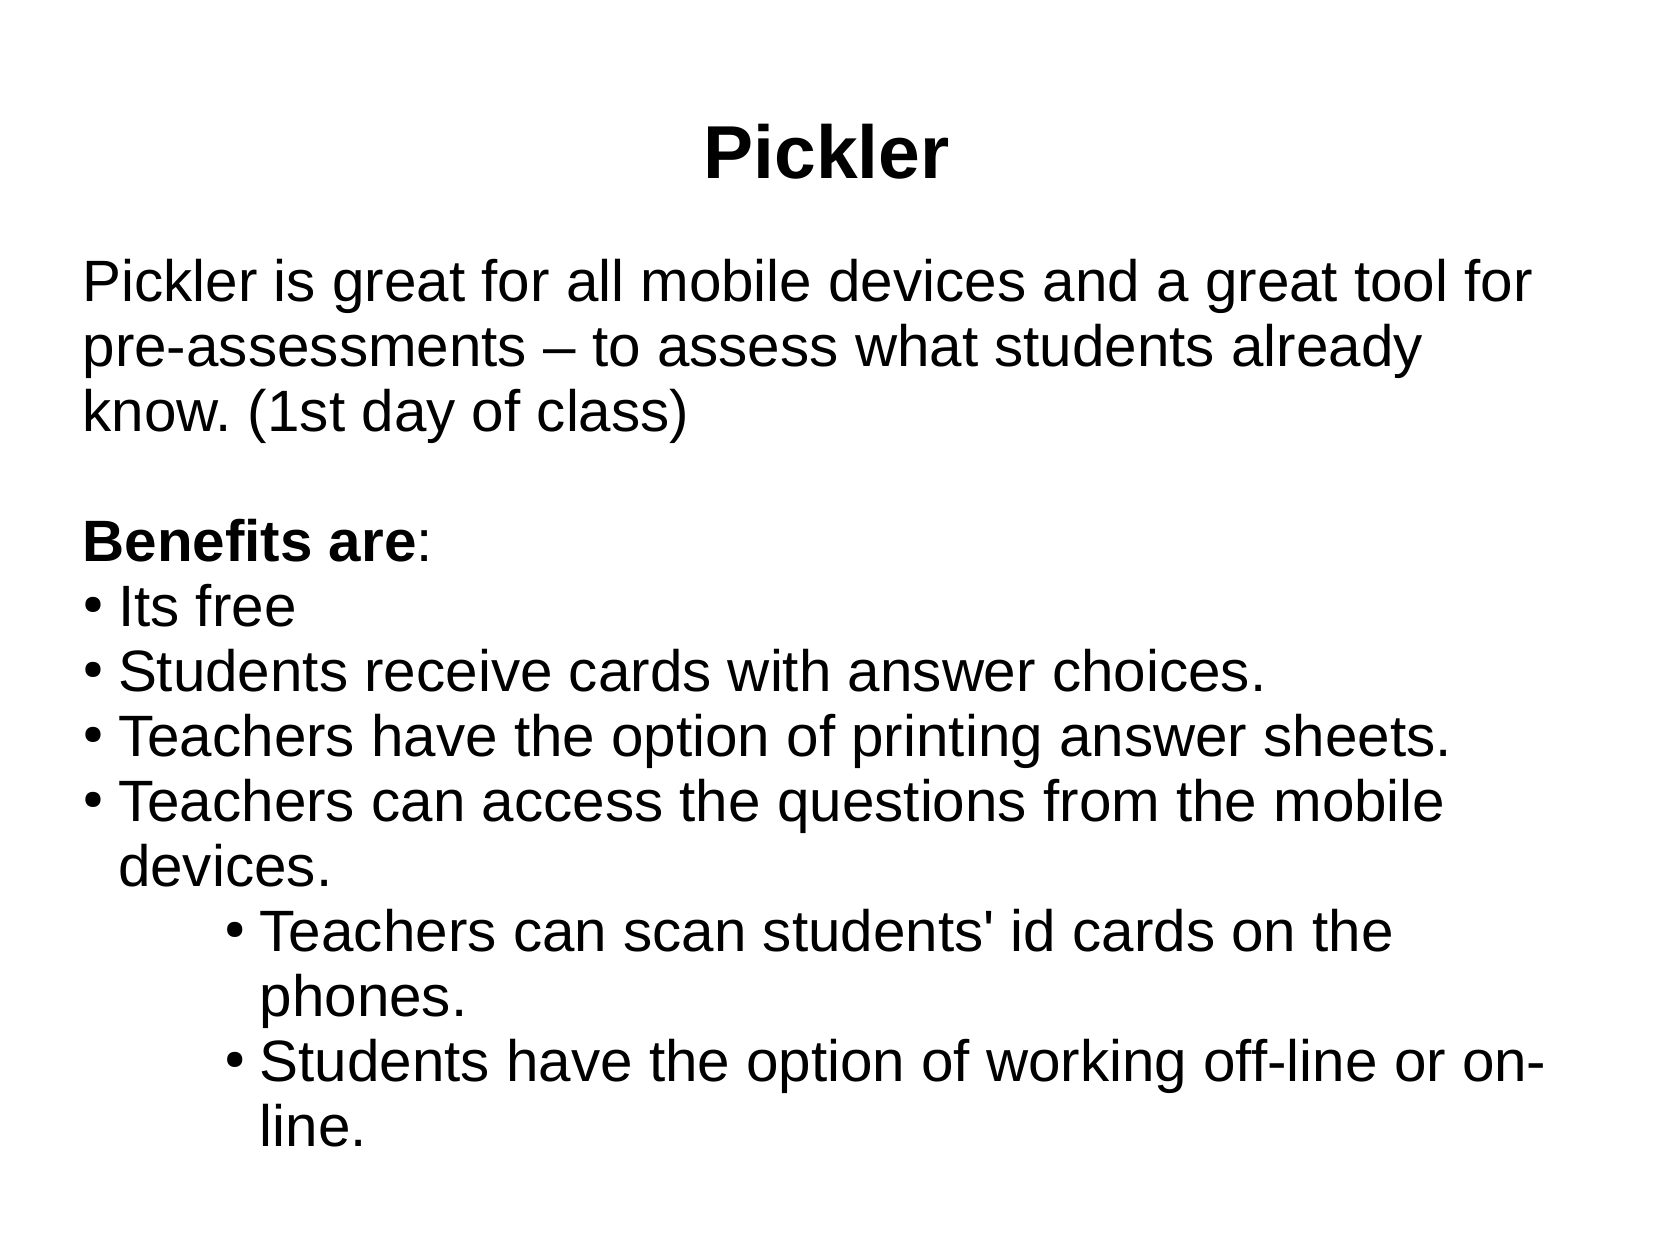

# Pickler
Pickler is great for all mobile devices and a great tool for pre-assessments – to assess what students already know. (1st day of class)
Benefits are:
Its free
Students receive cards with answer choices.
Teachers have the option of printing answer sheets.
Teachers can access the questions from the mobile devices.
Teachers can scan students' id cards on the phones.
Students have the option of working off-line or on-line.